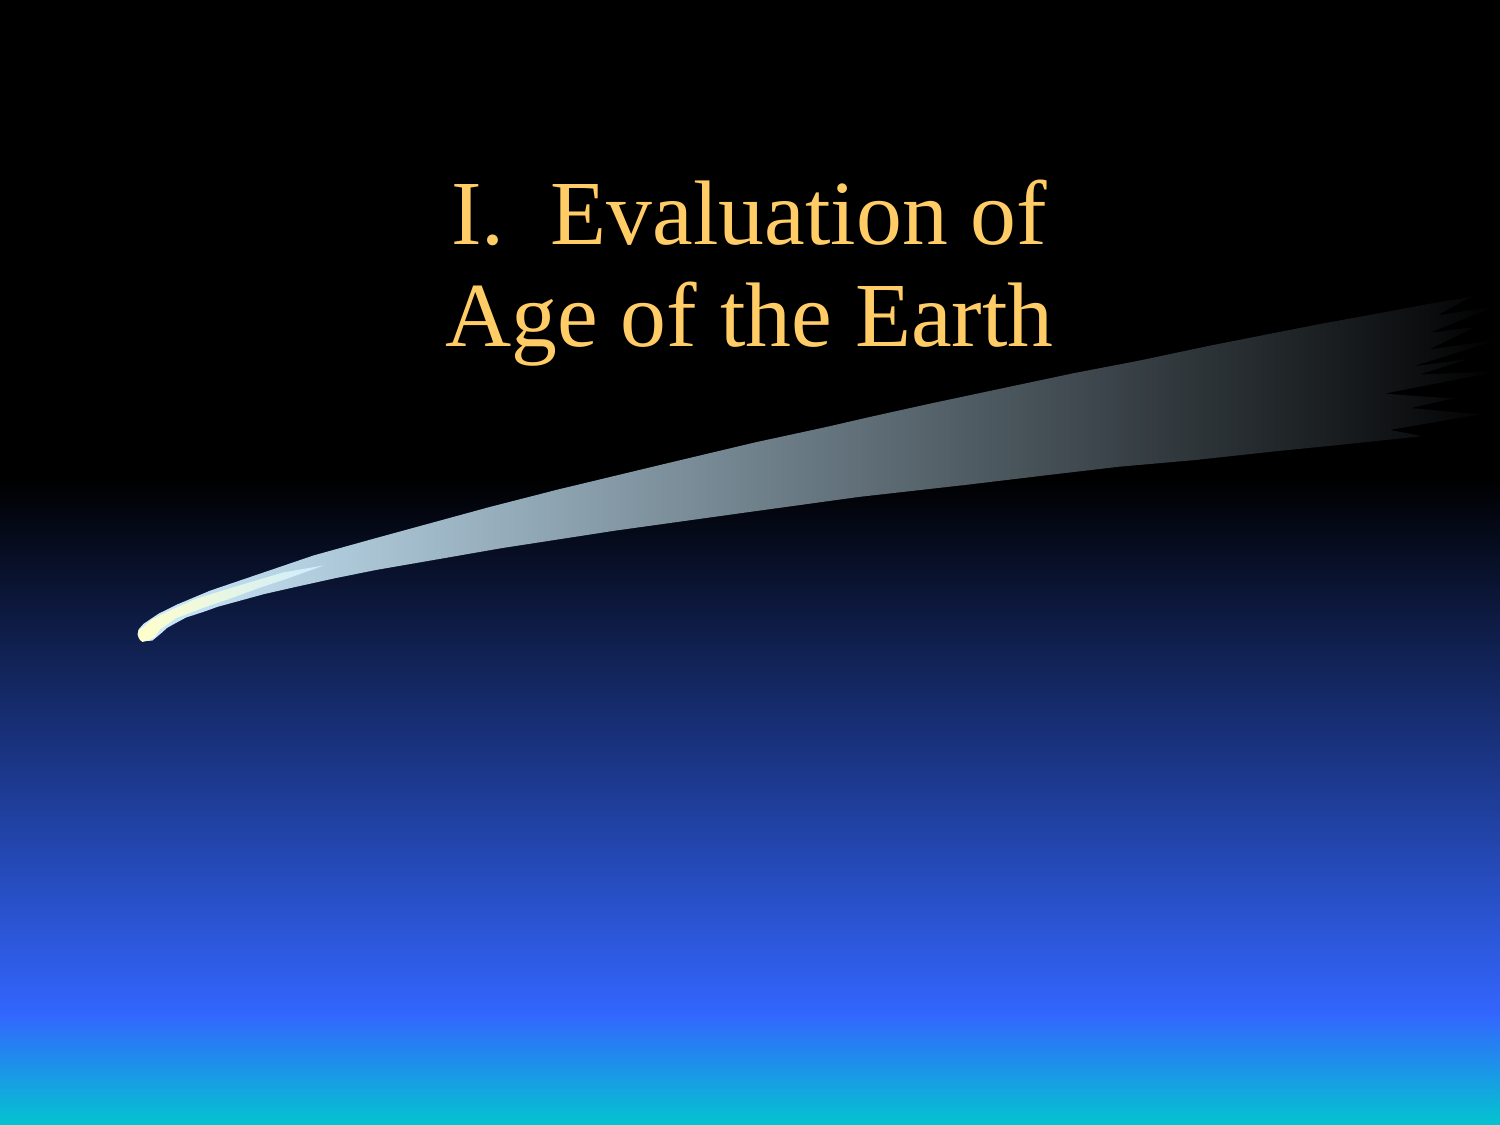

# I. Evaluation of Age of the Earth